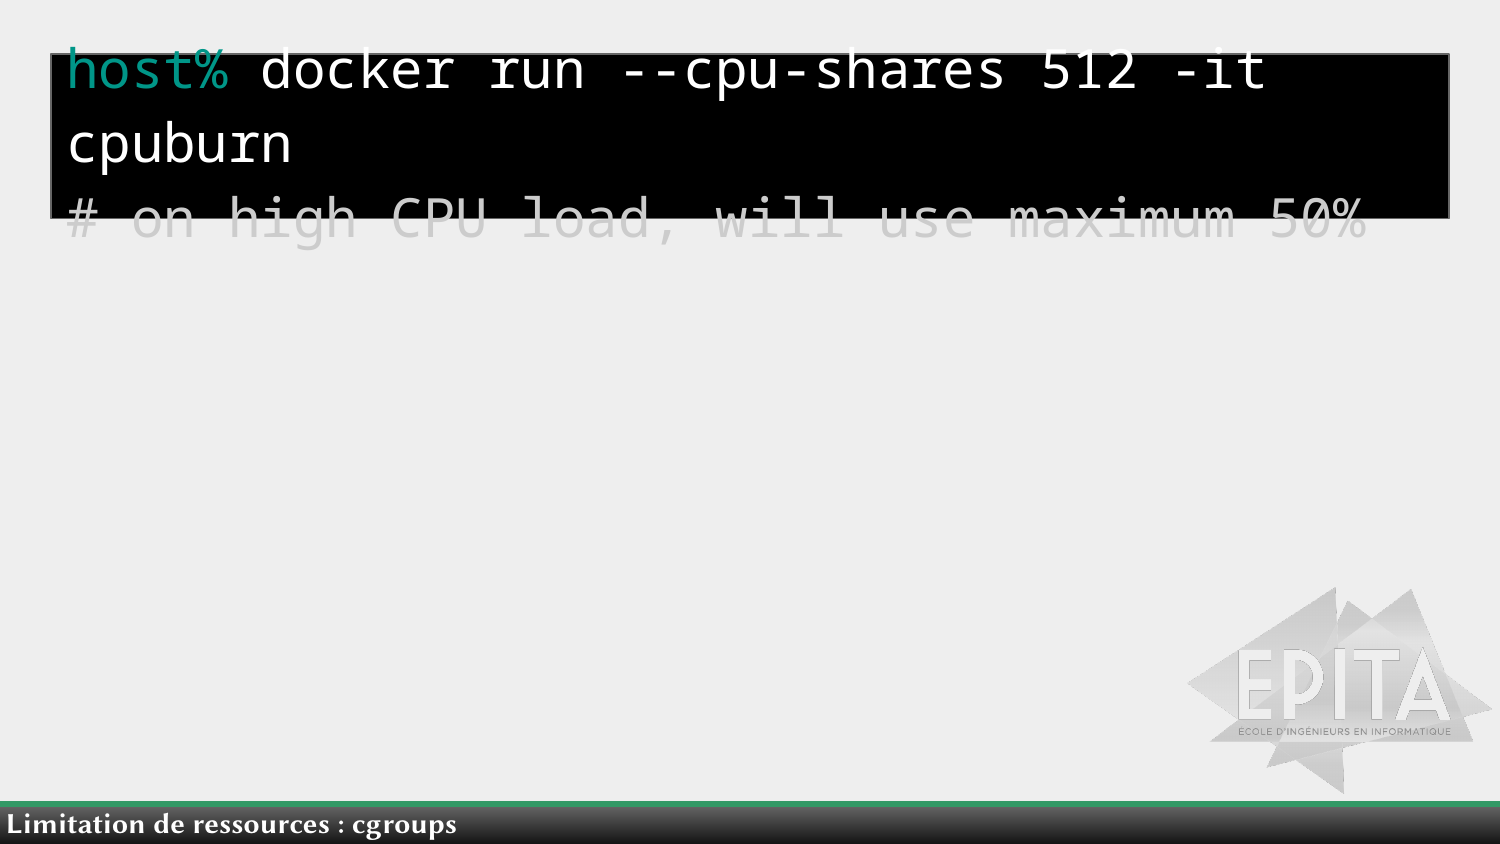

host% docker run --cpu-shares 512 -it cpuburn
# on high CPU load, will use maximum 50%
# Limitation de ressources : cgroups